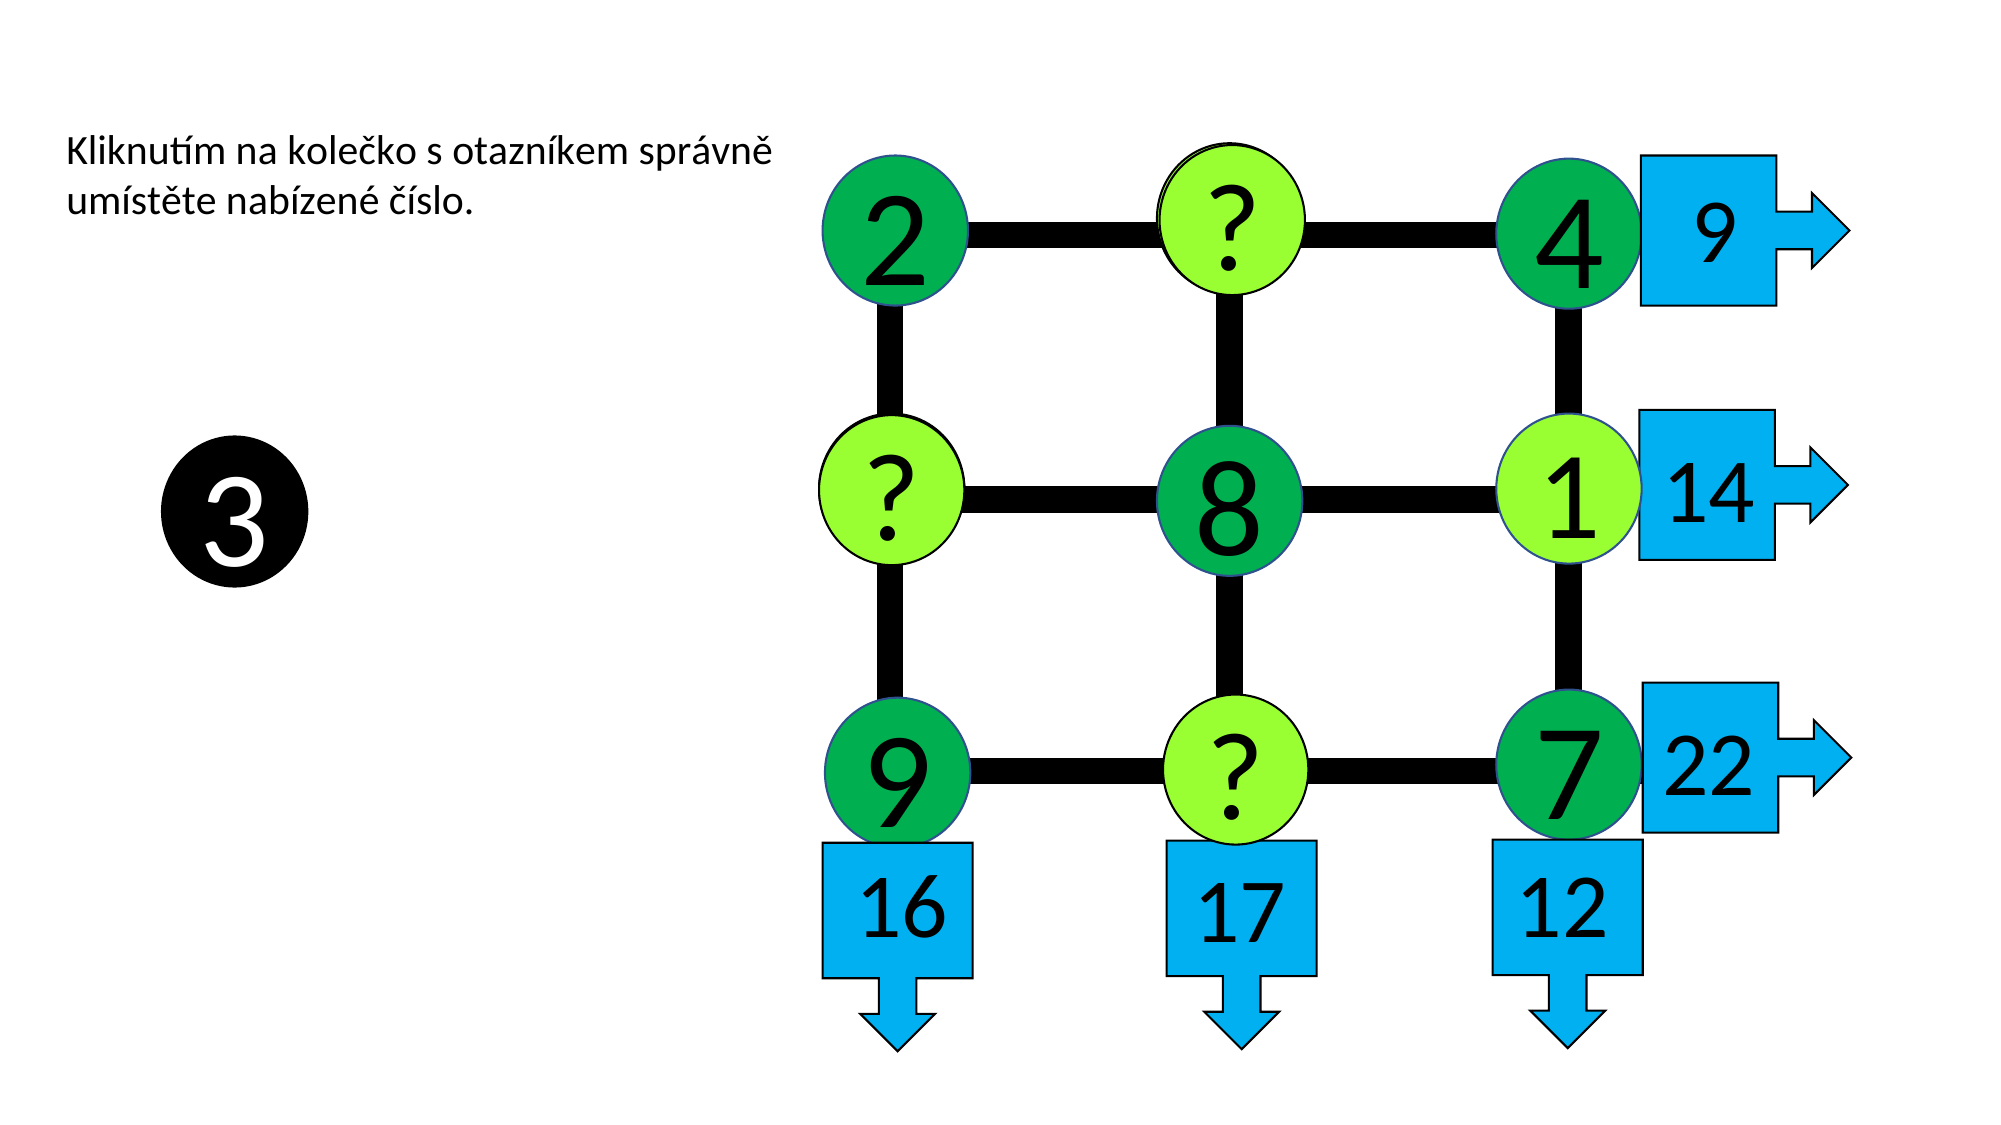

Kliknutím na kolečko s otazníkem správně
umístěte nabízené číslo.
3
?
2
4
9
1
?
14
8
3
7
?
22
9
16
12
17